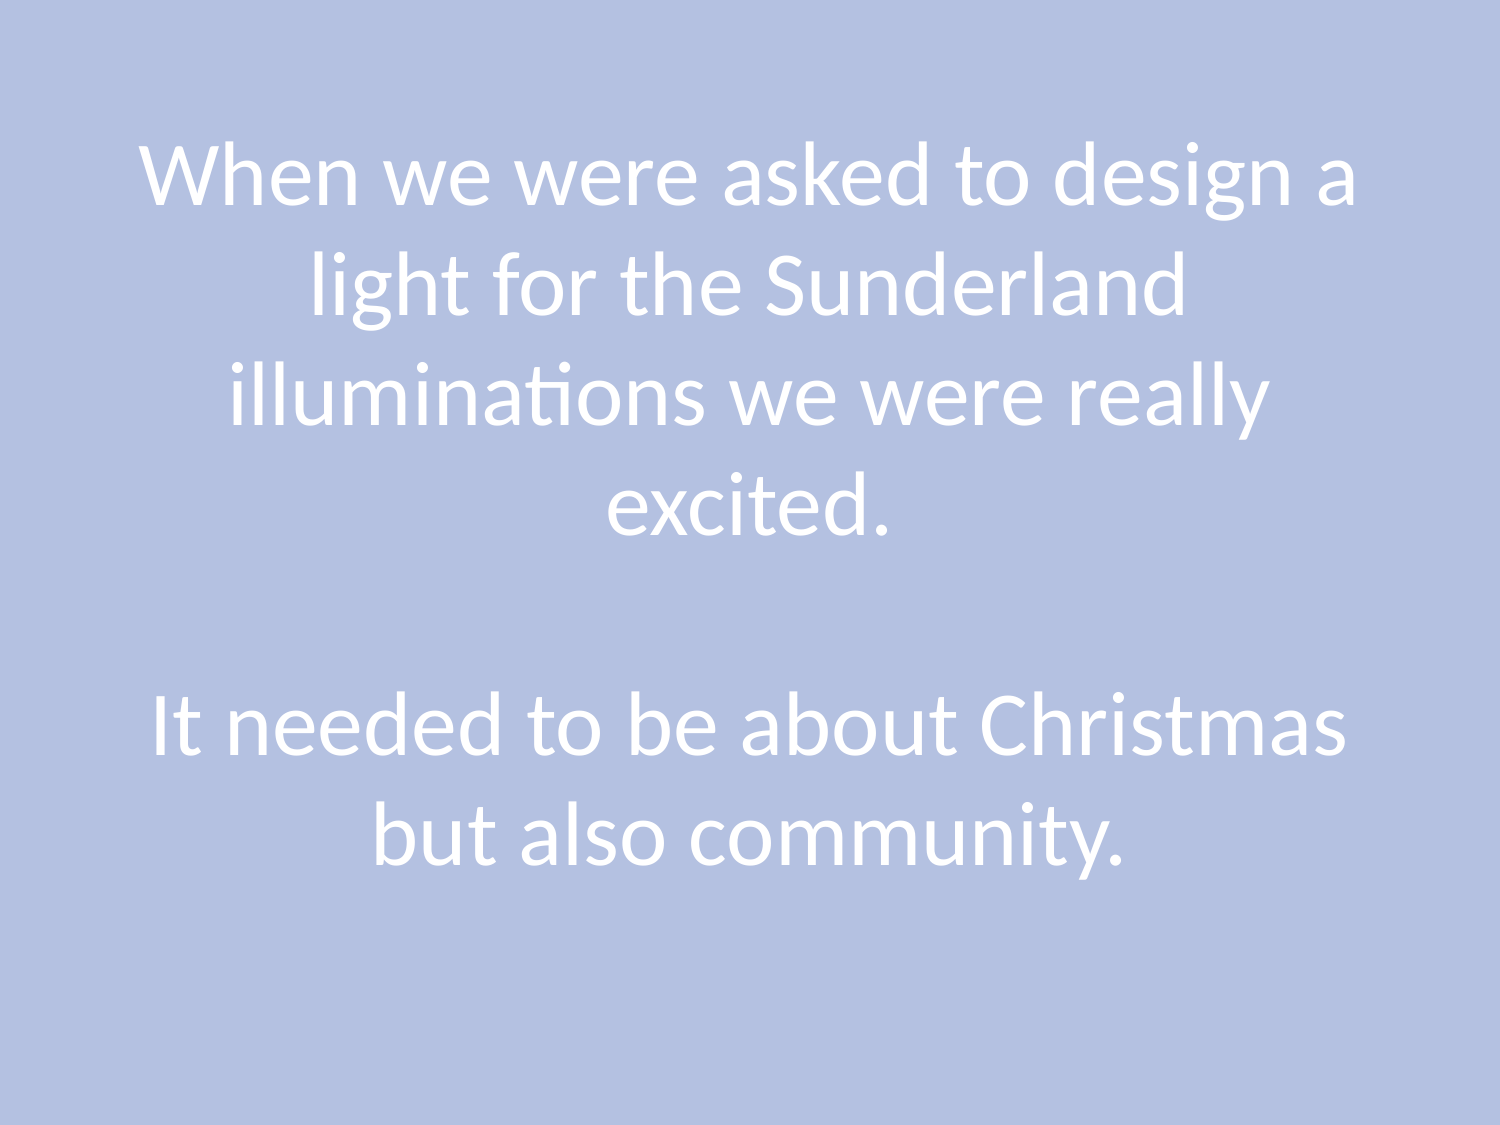

# When we were asked to design a light for the Sunderland illuminations we were really excited. It needed to be about Christmas but also community.